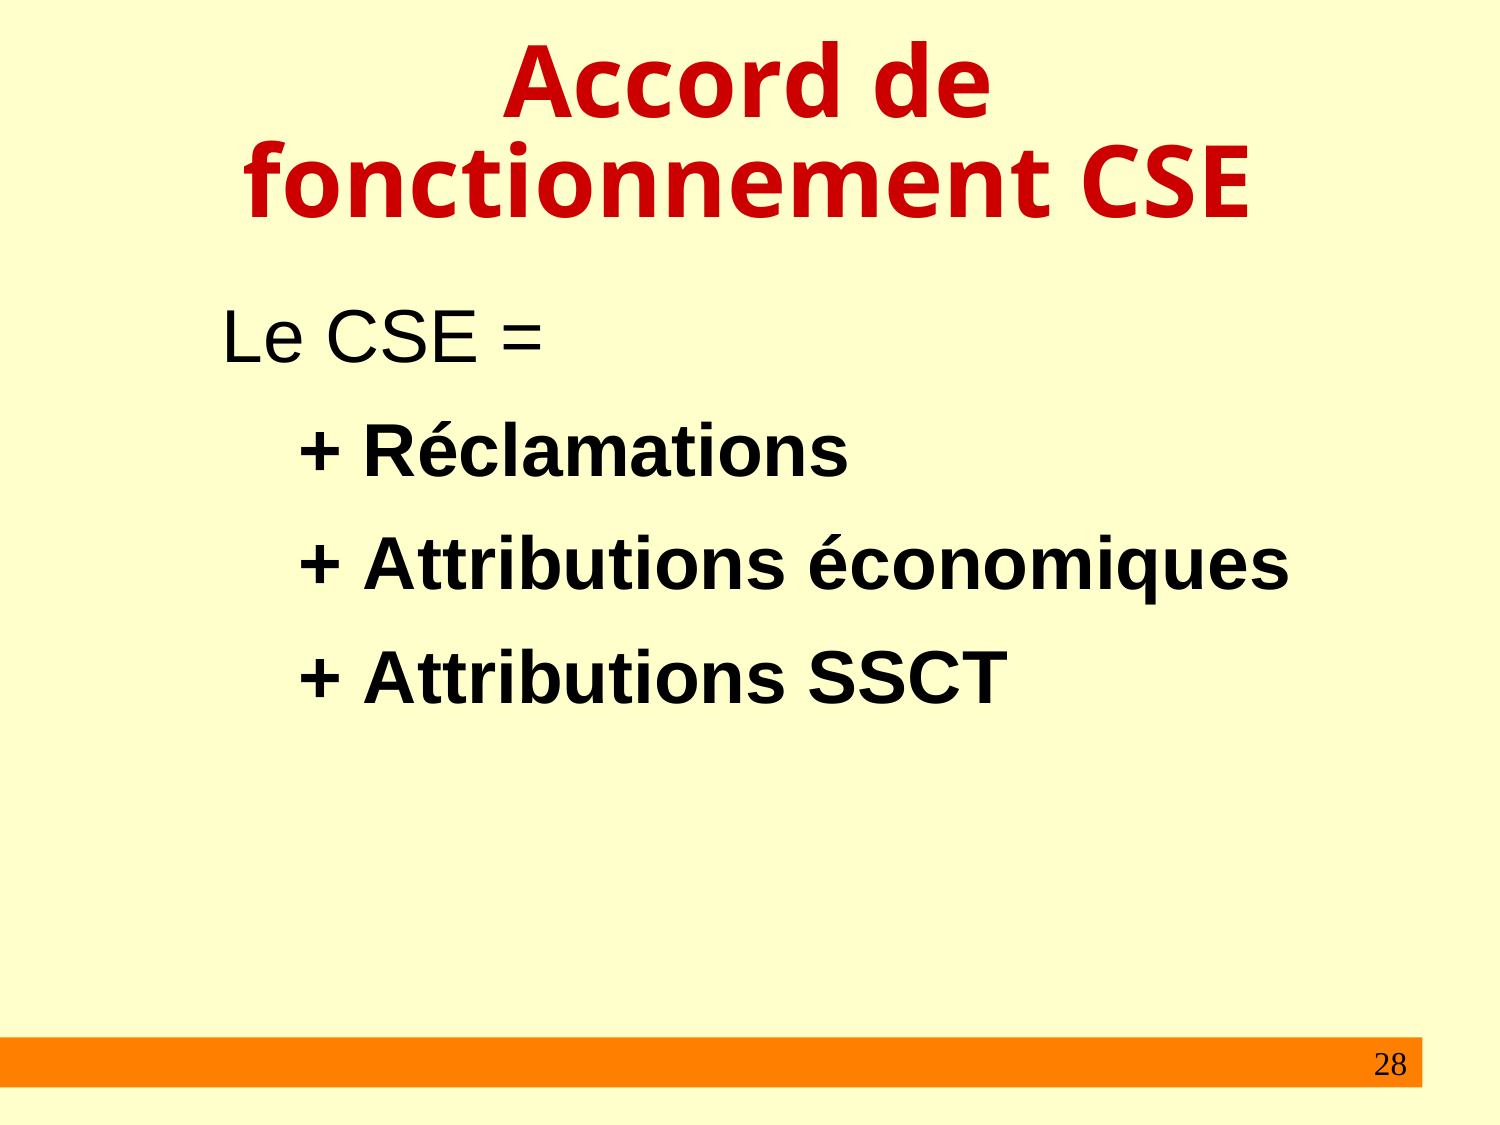

# Accord de fonctionnement CSE
Le CSE =
 + Réclamations
 + Attributions économiques
 + Attributions SSCT